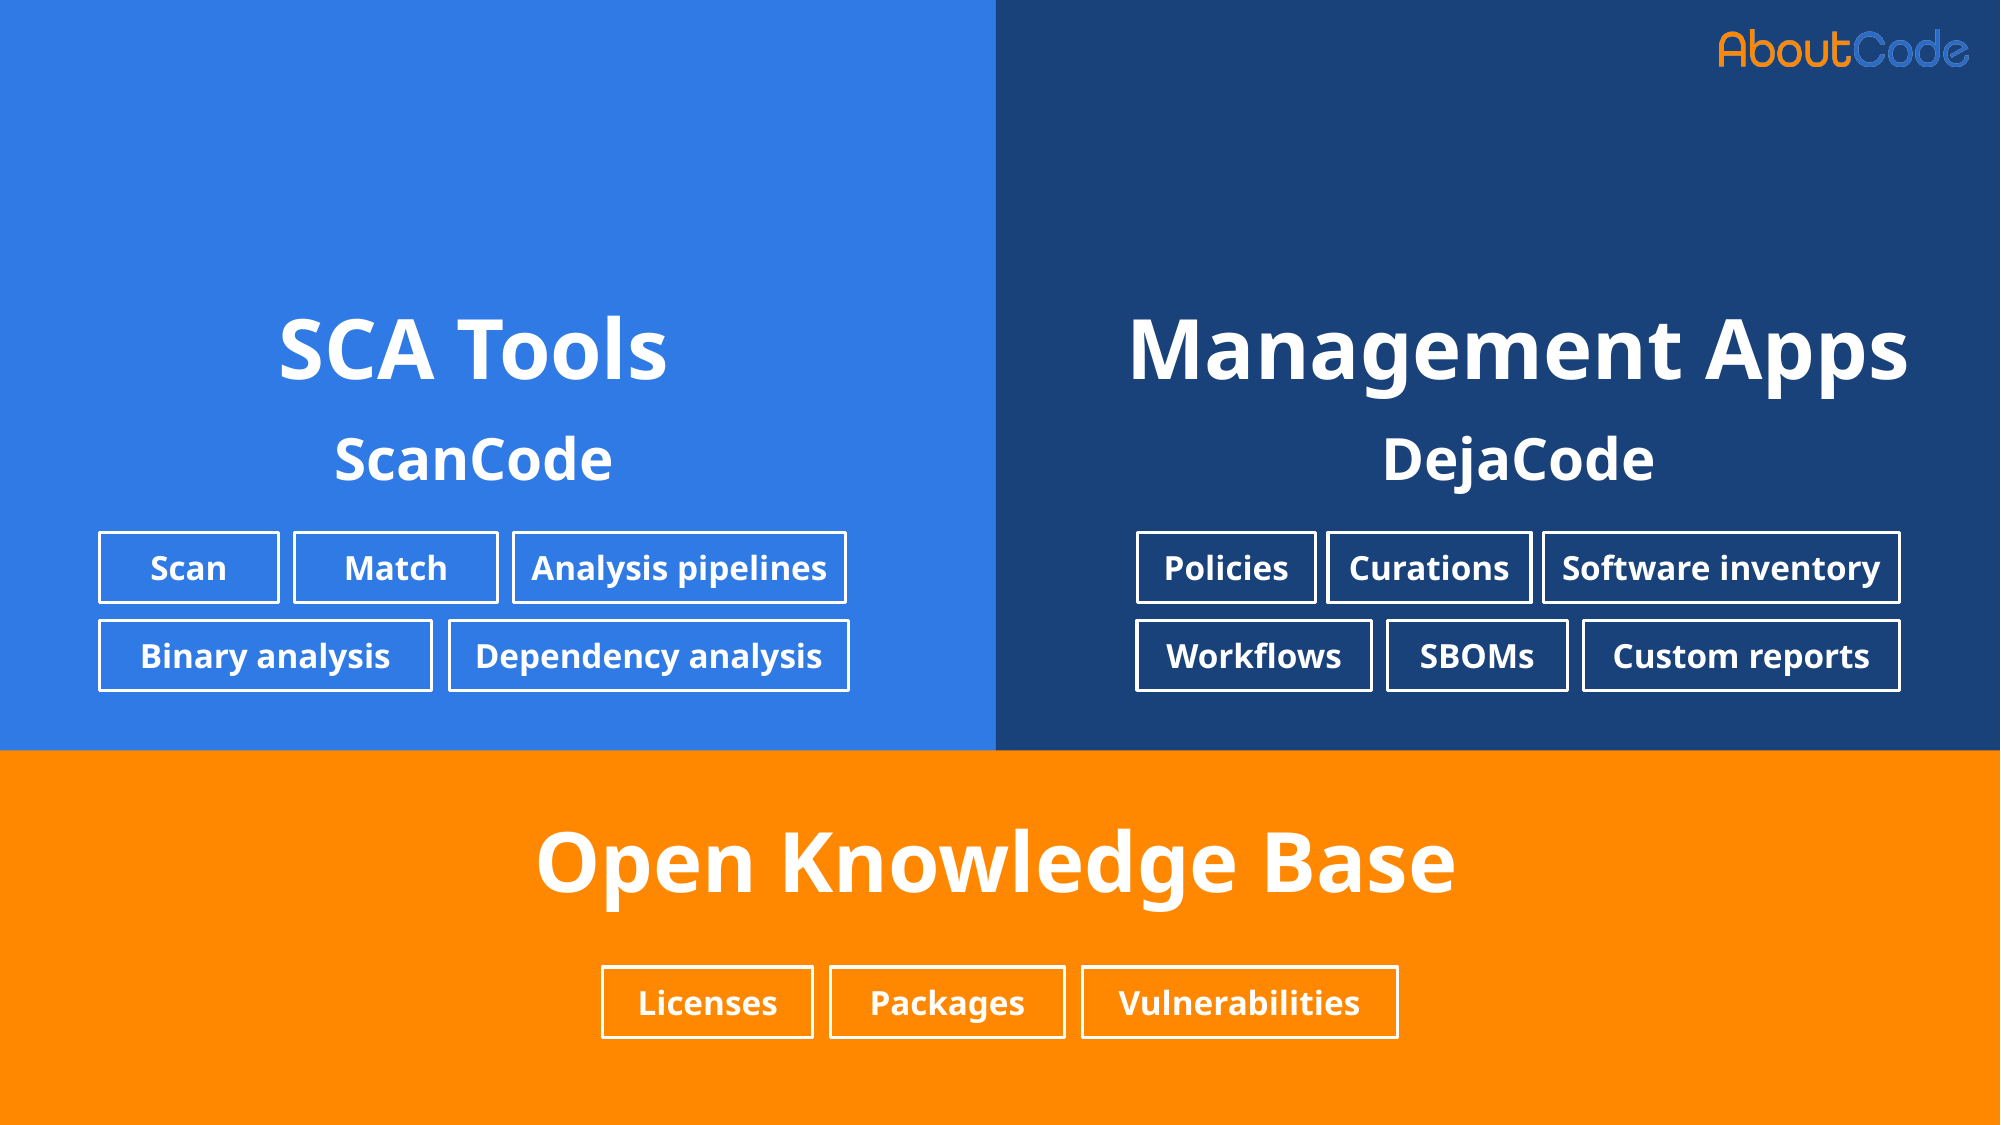

SCA Tools
Management Apps
ScanCode
DejaCode
Scan
Match
Policies
Analysis pipelines
Curations
Software inventory
Binary analysis
Workflows
SBOMs
Dependency analysis
Custom reports
Open Knowledge Base
Licenses
Packages
Vulnerabilities